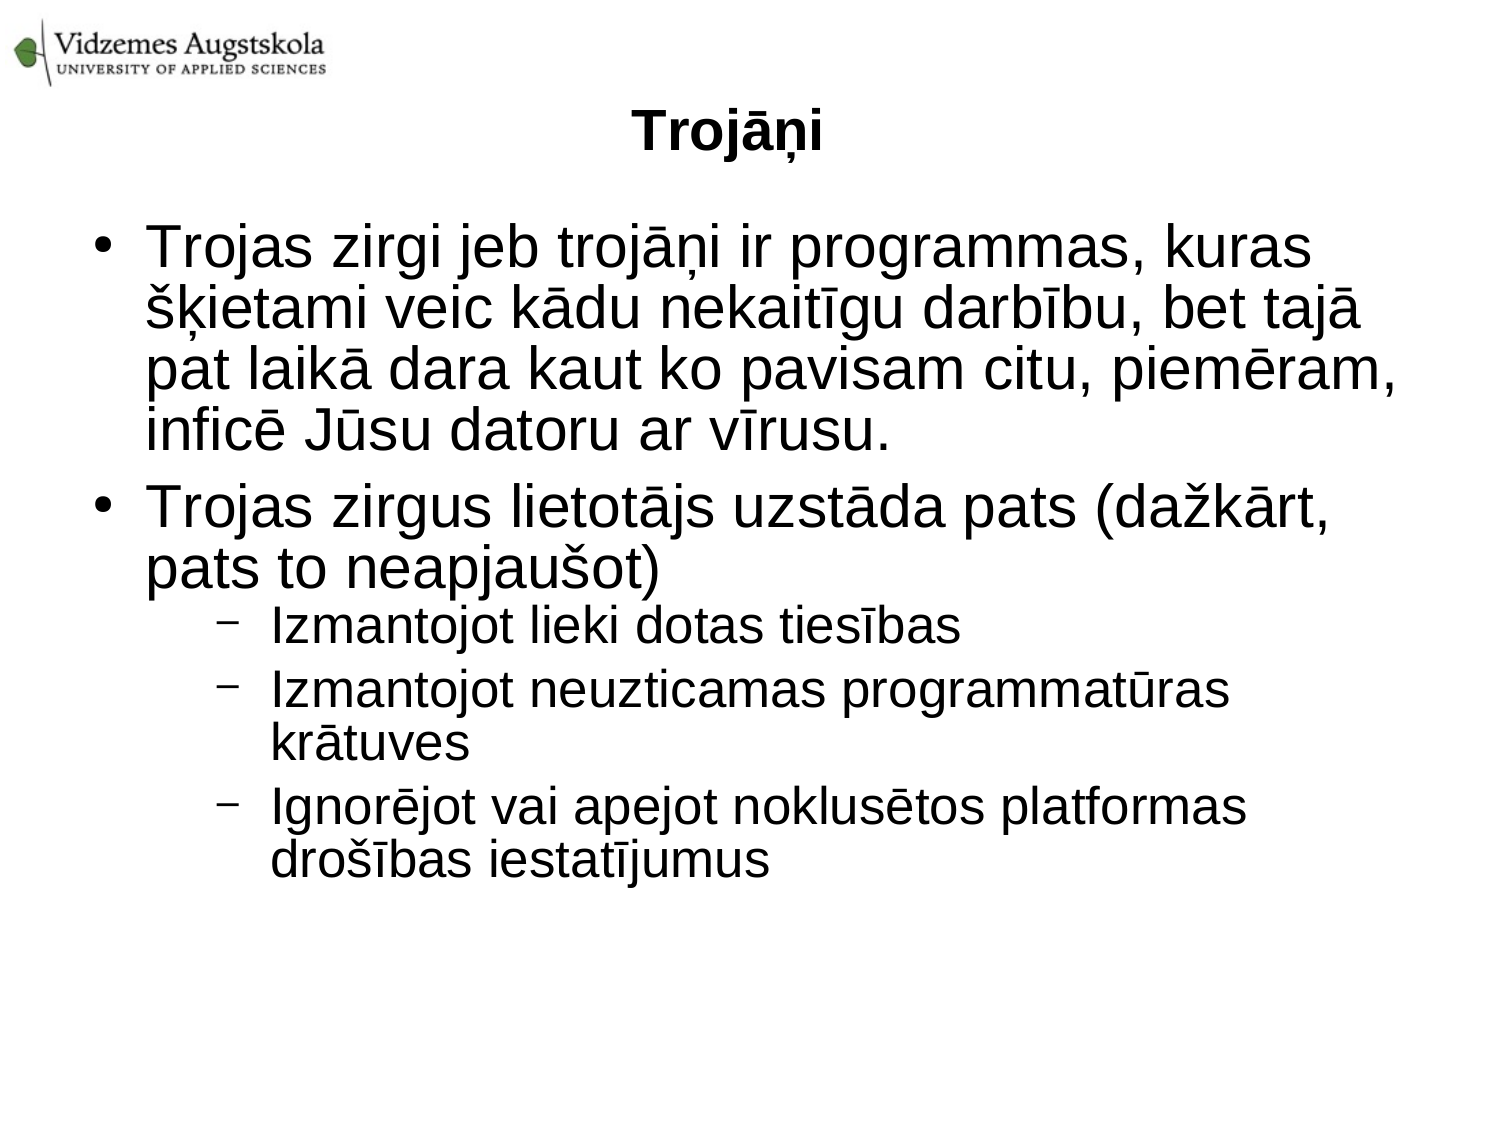

# Trojāņi
Trojas zirgi jeb trojāņi ir programmas, kuras šķietami veic kādu nekaitīgu darbību, bet tajā pat laikā dara kaut ko pavisam citu, piemēram, inficē Jūsu datoru ar vīrusu.
Trojas zirgus lietotājs uzstāda pats (dažkārt, pats to neapjaušot)
Izmantojot lieki dotas tiesības
Izmantojot neuzticamas programmatūras krātuves
Ignorējot vai apejot noklusētos platformas drošības iestatījumus